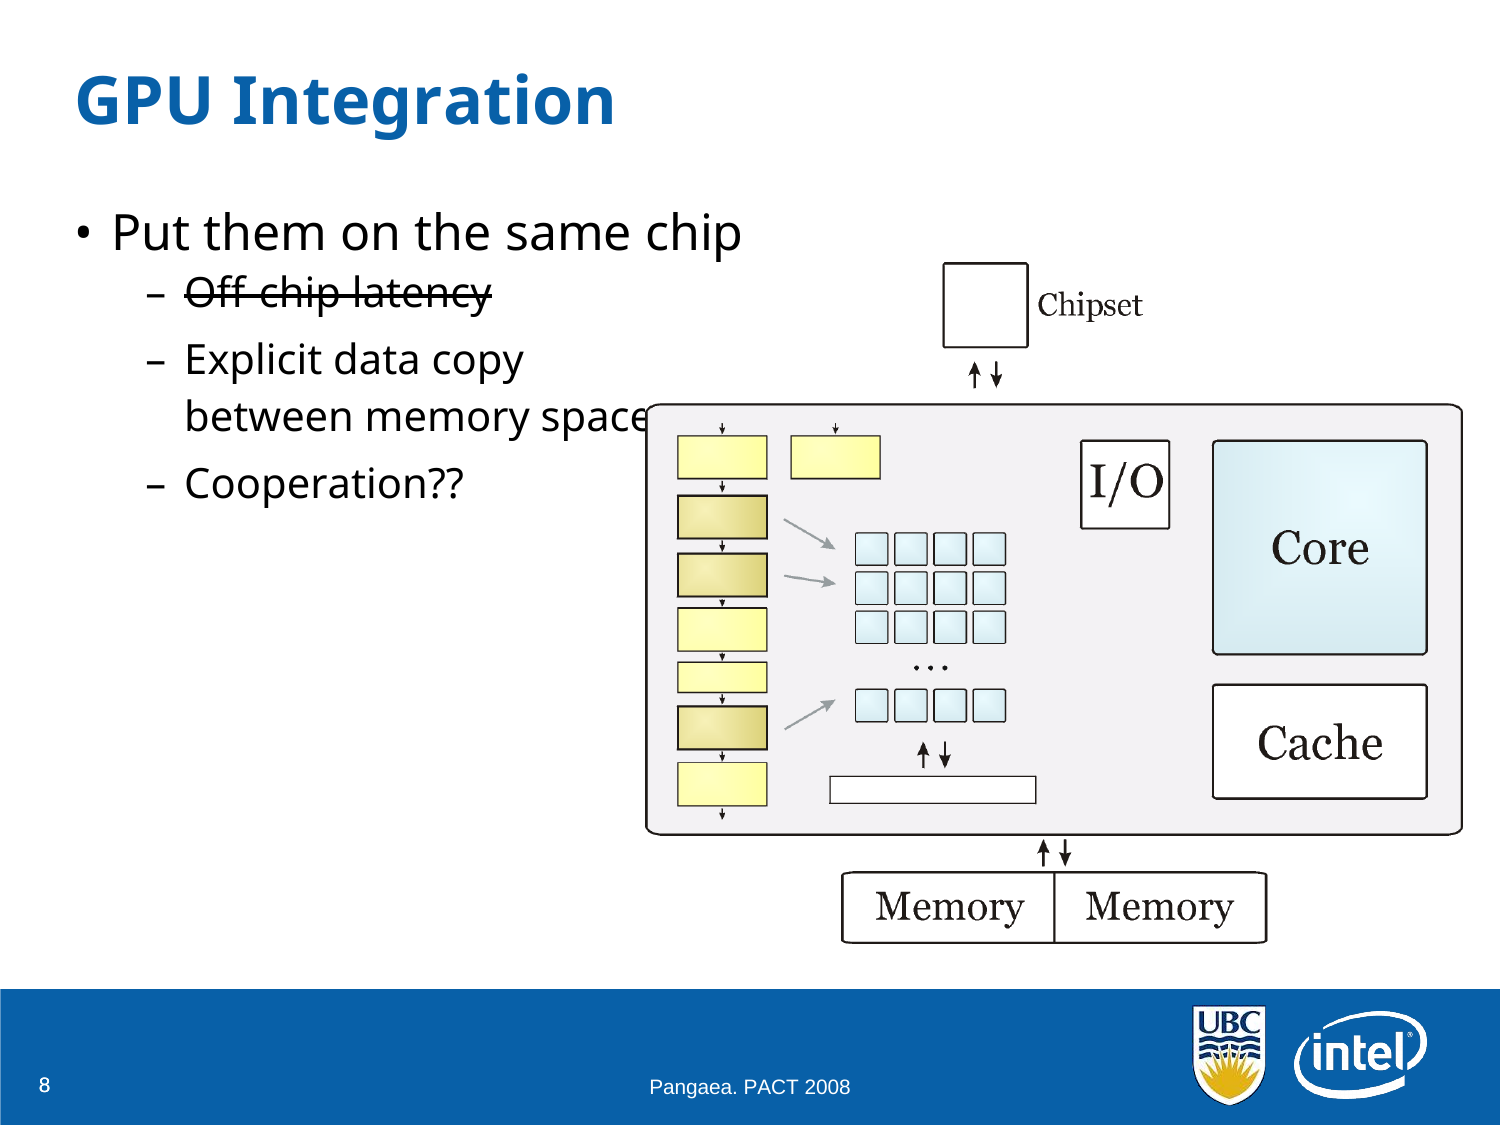

# GPU Integration
Put them on the same chip
Off-chip latency
Explicit data copy between memory spaces
Cooperation??